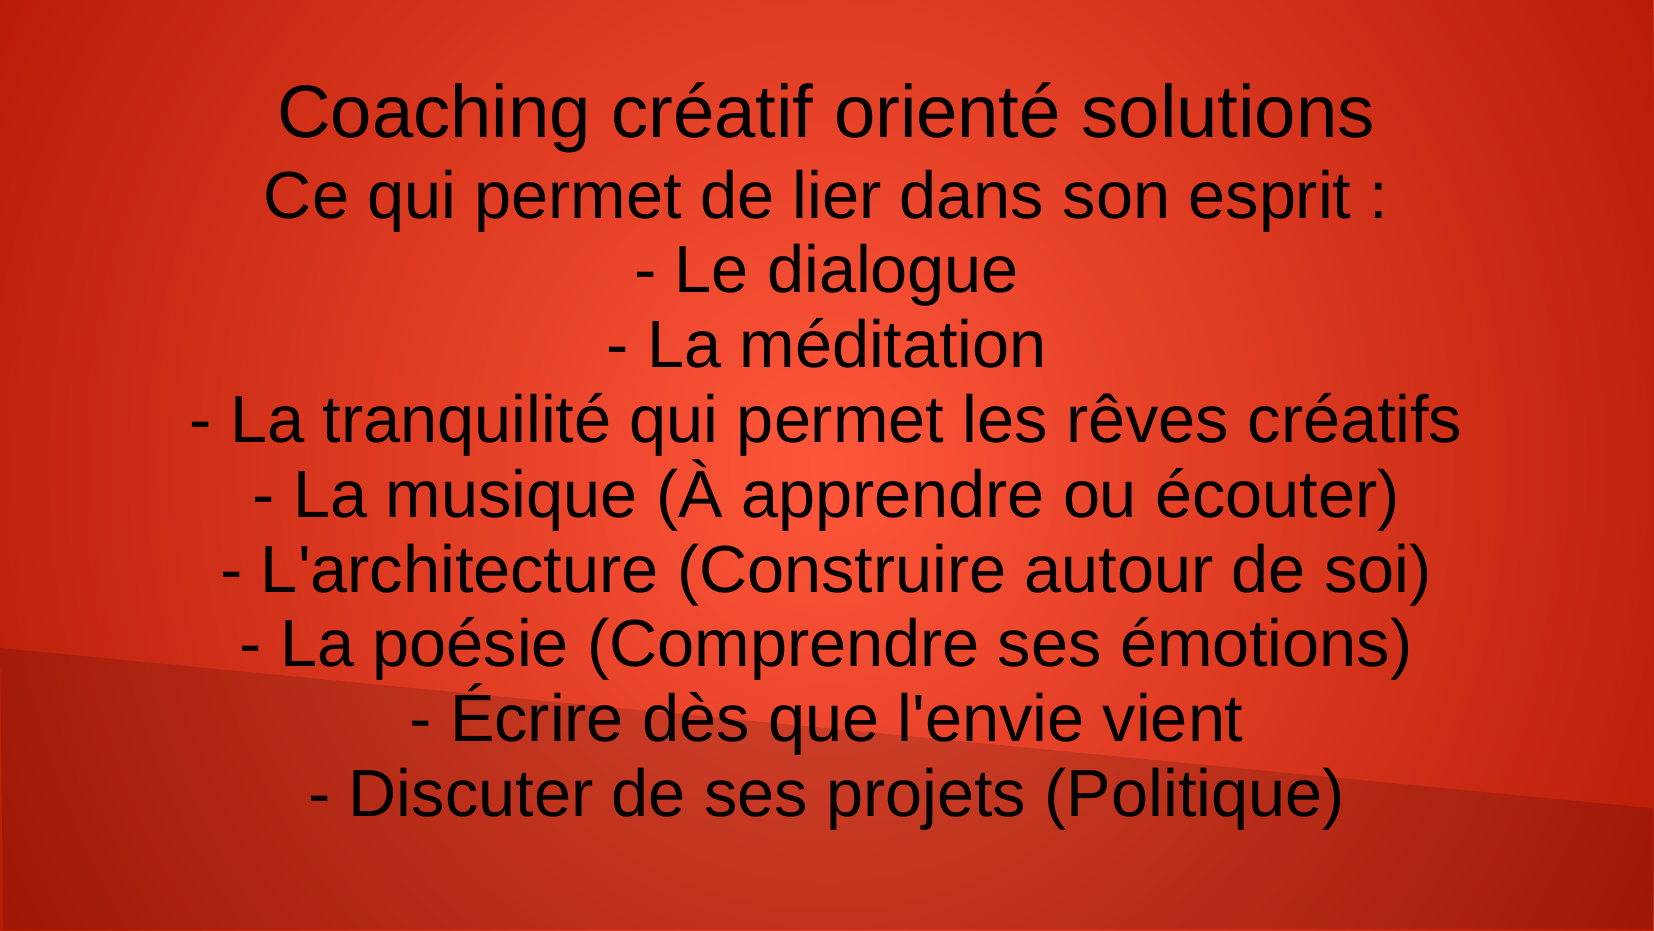

# Coaching créatif orienté solutions
Ce qui permet de lier dans son esprit :
- Le dialogue
- La méditation
- La tranquilité qui permet les rêves créatifs
- La musique (À apprendre ou écouter)
- L'architecture (Construire autour de soi)
- La poésie (Comprendre ses émotions)
- Écrire dès que l'envie vient
- Discuter de ses projets (Politique)